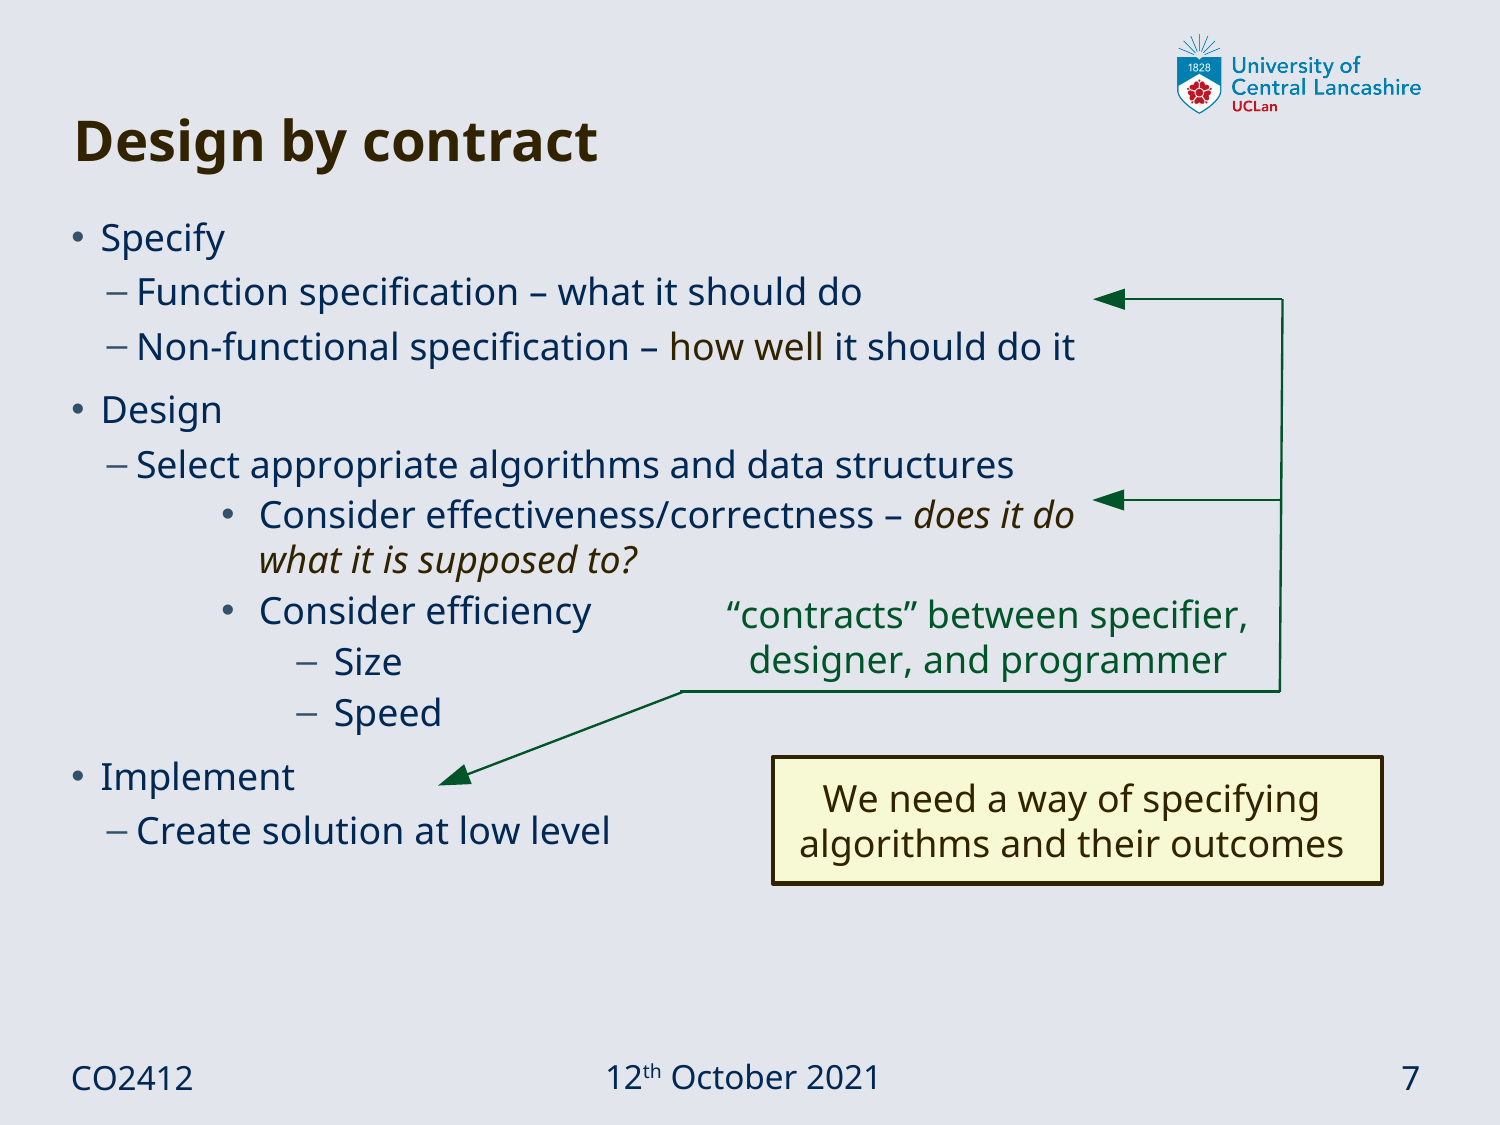

# Design by contract
Specify
Function specification – what it should do
Non-functional specification – how well it should do it
Design
Select appropriate algorithms and data structures
Consider effectiveness/correctness – does it do what it is supposed to?
Consider efficiency
Size
Speed
Implement
Create solution at low level
“contracts” between specifier, designer, and programmer
We need a way of specifying algorithms and their outcomes